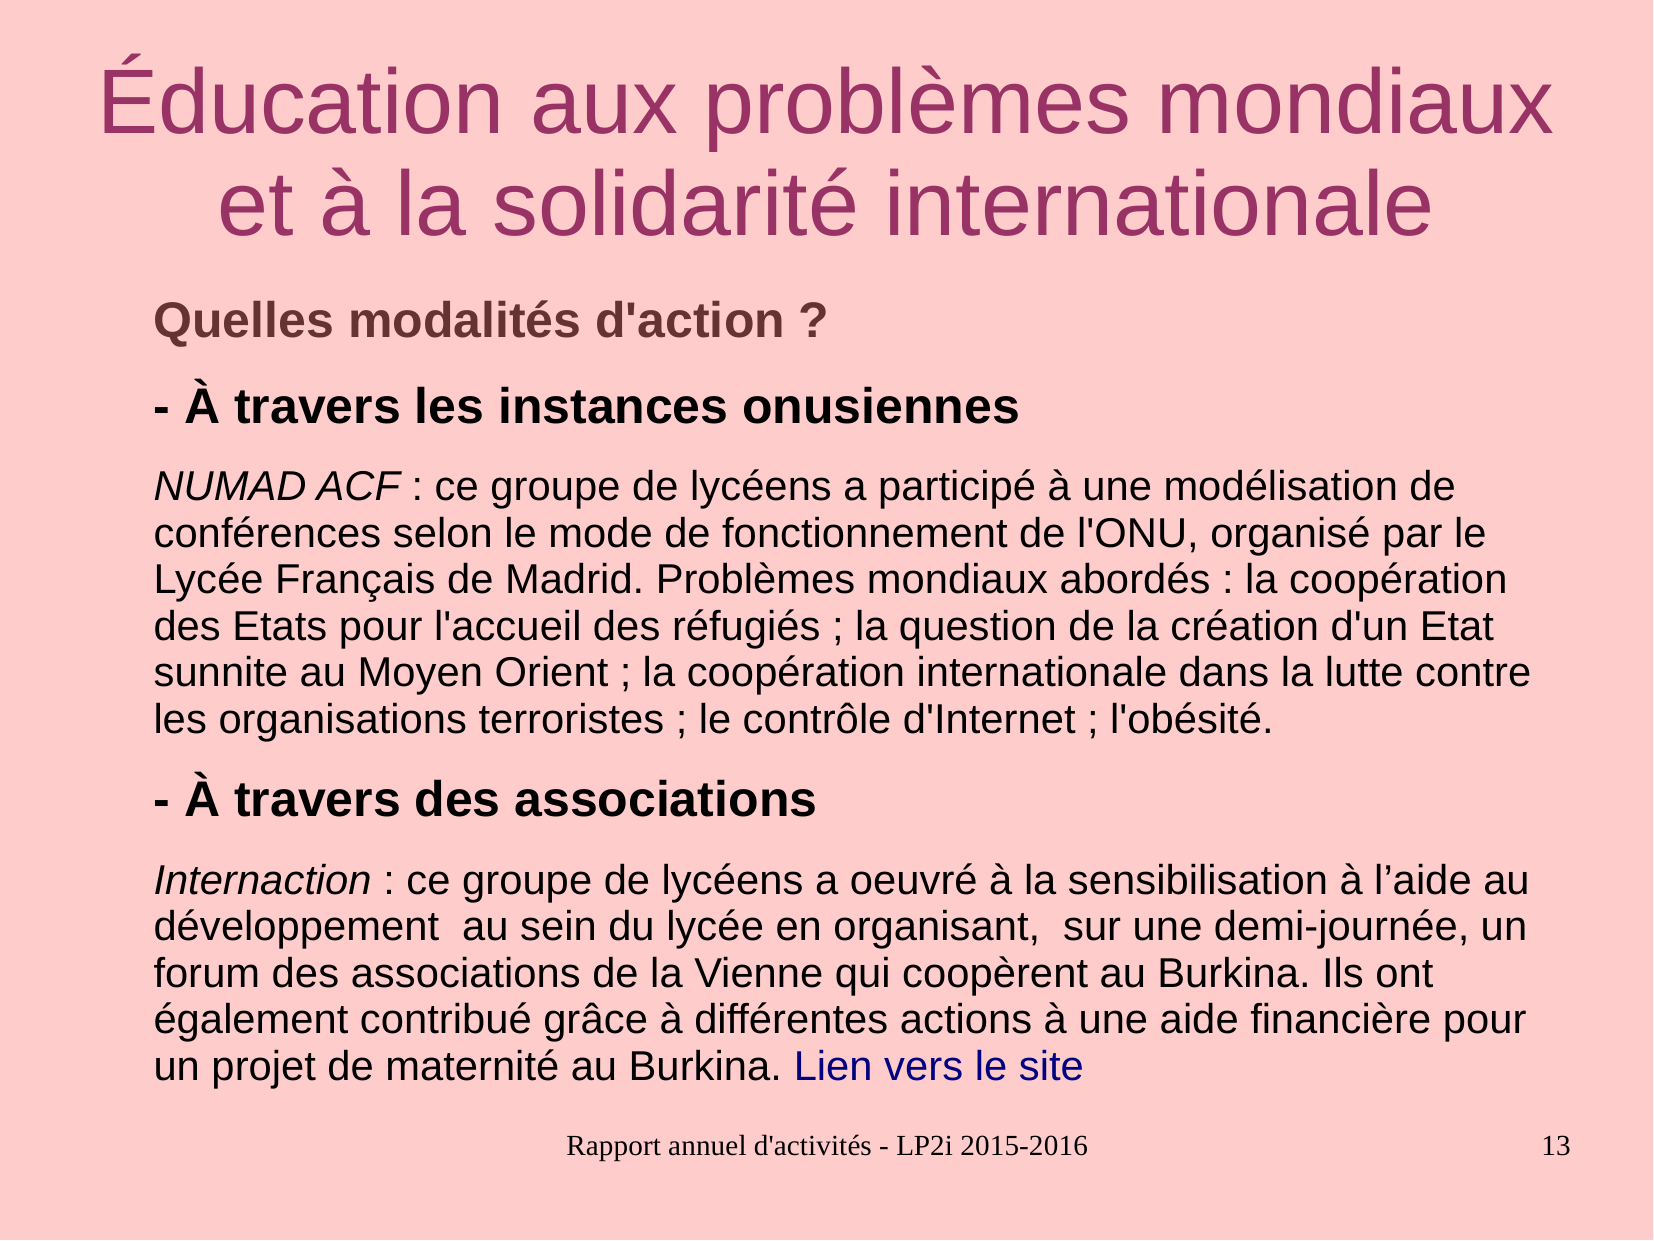

# Éducation aux problèmes mondiaux et à la solidarité internationale
Quelles modalités d'action ?
- À travers les instances onusiennes
NUMAD ACF : ce groupe de lycéens a participé à une modélisation de conférences selon le mode de fonctionnement de l'ONU, organisé par le Lycée Français de Madrid. Problèmes mondiaux abordés : la coopération des Etats pour l'accueil des réfugiés ; la question de la création d'un Etat sunnite au Moyen Orient ; la coopération internationale dans la lutte contre les organisations terroristes ; le contrôle d'Internet ; l'obésité.
- À travers des associations
Internaction : ce groupe de lycéens a oeuvré à la sensibilisation à l’aide au développement au sein du lycée en organisant, sur une demi-journée, un forum des associations de la Vienne qui coopèrent au Burkina. Ils ont également contribué grâce à différentes actions à une aide financière pour un projet de maternité au Burkina. Lien vers le site
Rapport annuel d'activités - LP2i 2015-2016
13